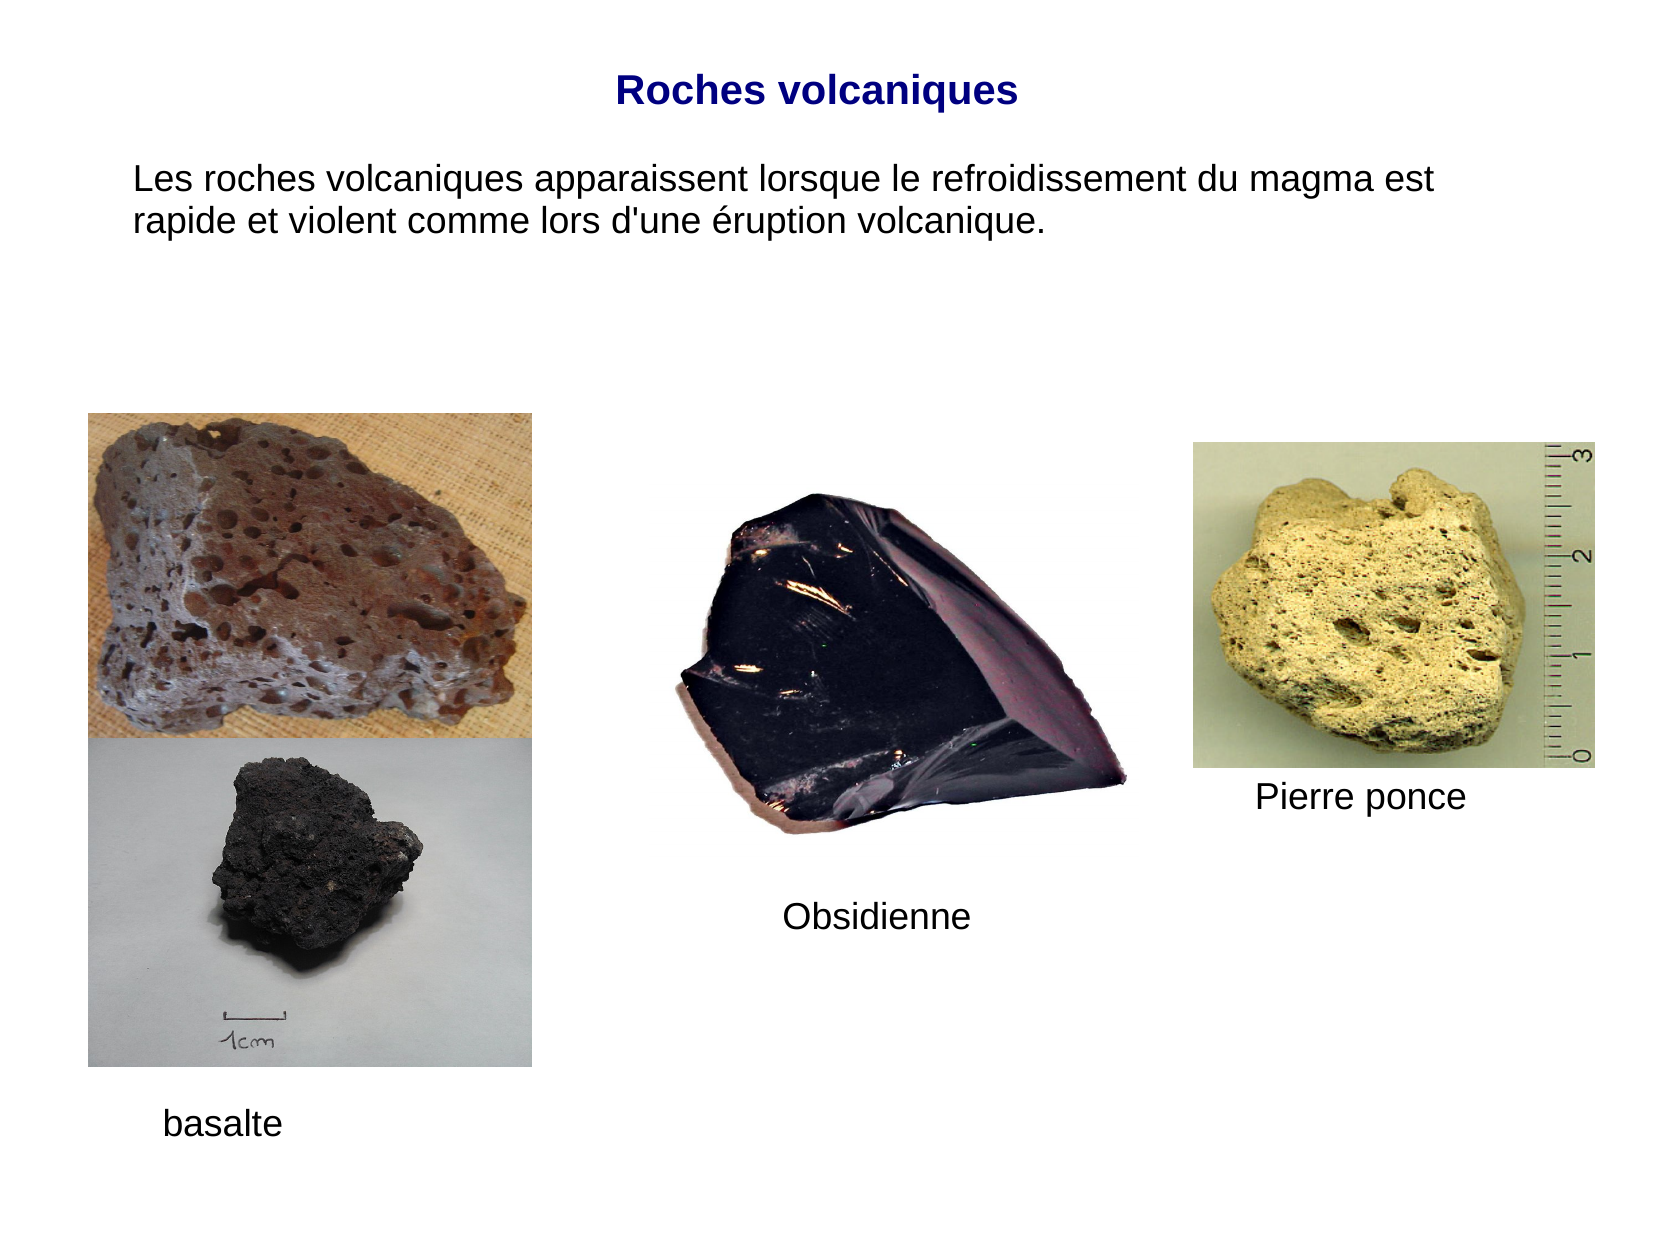

Roches volcaniques
Les roches volcaniques apparaissent lorsque le refroidissement du magma est rapide et violent comme lors d'une éruption volcanique.
Pierre ponce
Obsidienne
basalte